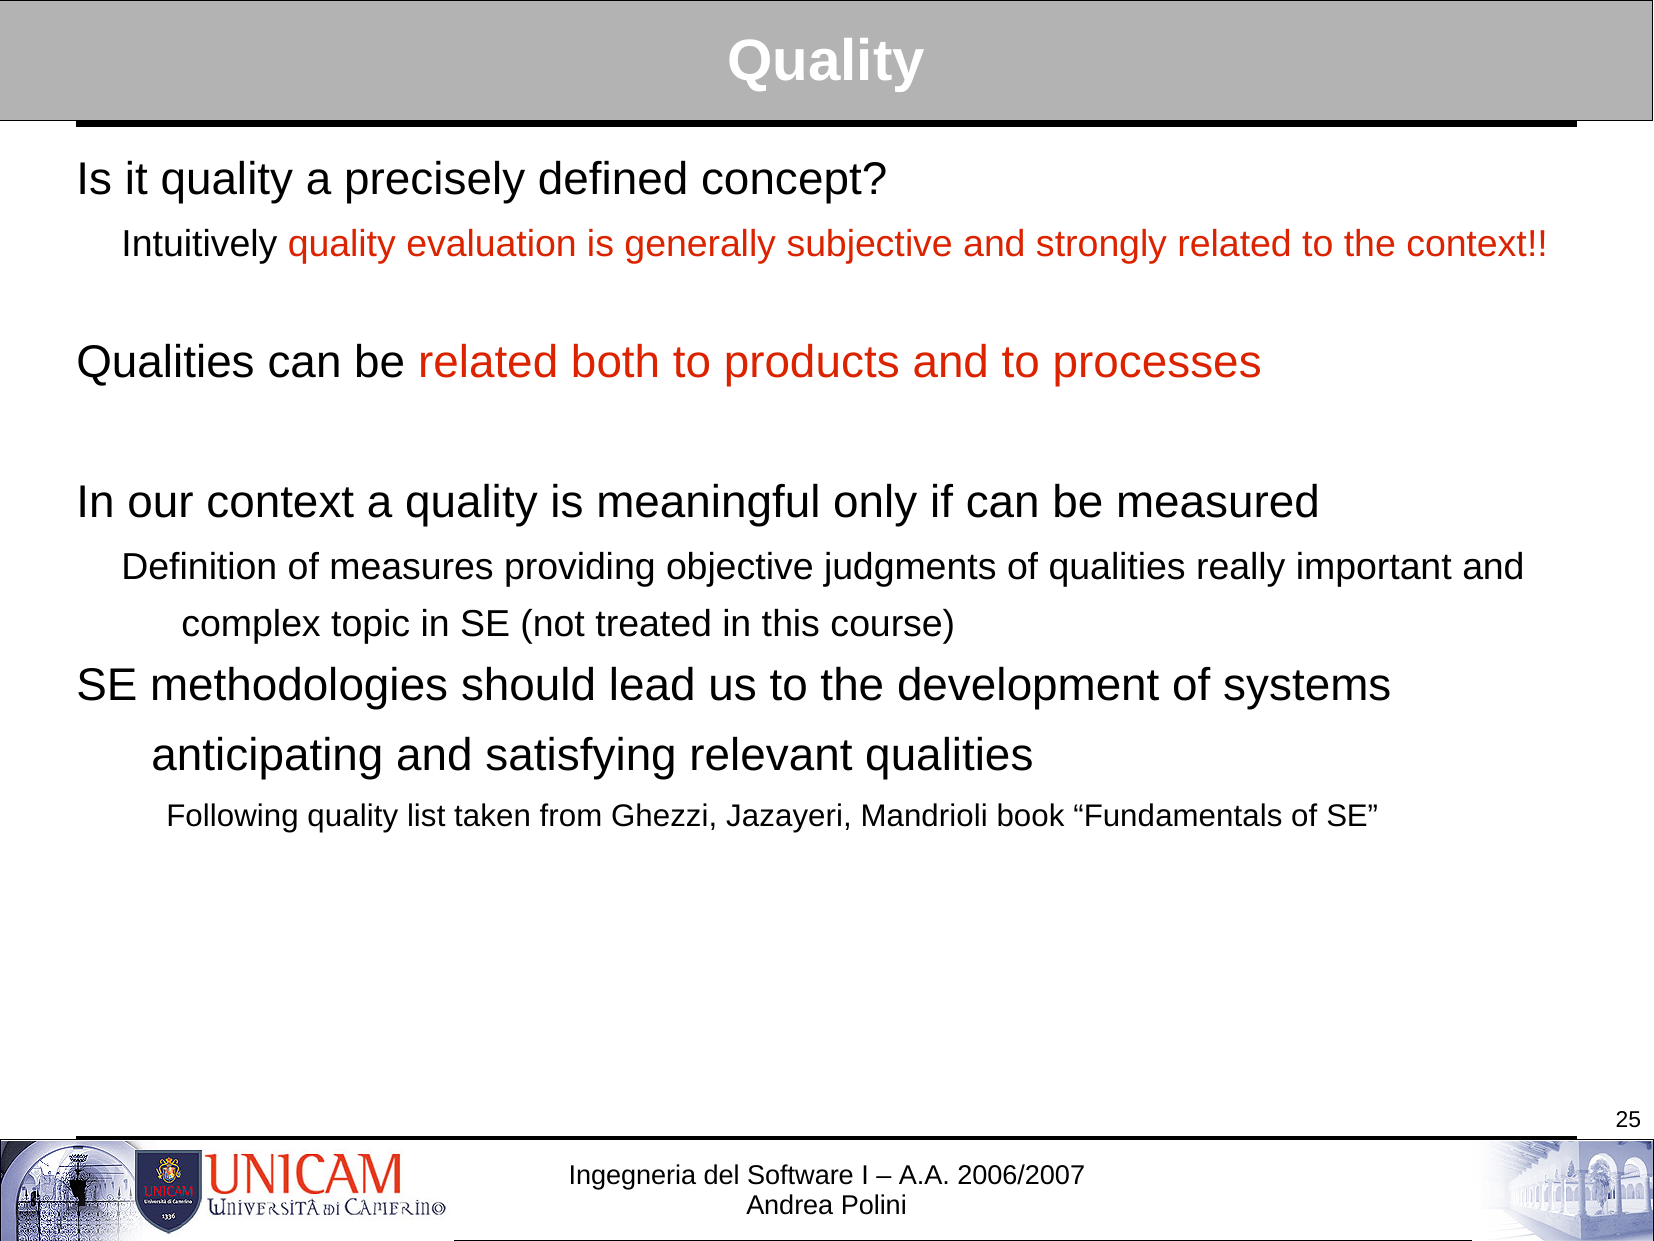

# Quality
Is it quality a precisely defined concept?
Intuitively quality evaluation is generally subjective and strongly related to the context!!
Qualities can be related both to products and to processes
In our context a quality is meaningful only if can be measured
Definition of measures providing objective judgments of qualities really important and complex topic in SE (not treated in this course)
SE methodologies should lead us to the development of systems anticipating and satisfying relevant qualities
Following quality list taken from Ghezzi, Jazayeri, Mandrioli book “Fundamentals of SE”
25